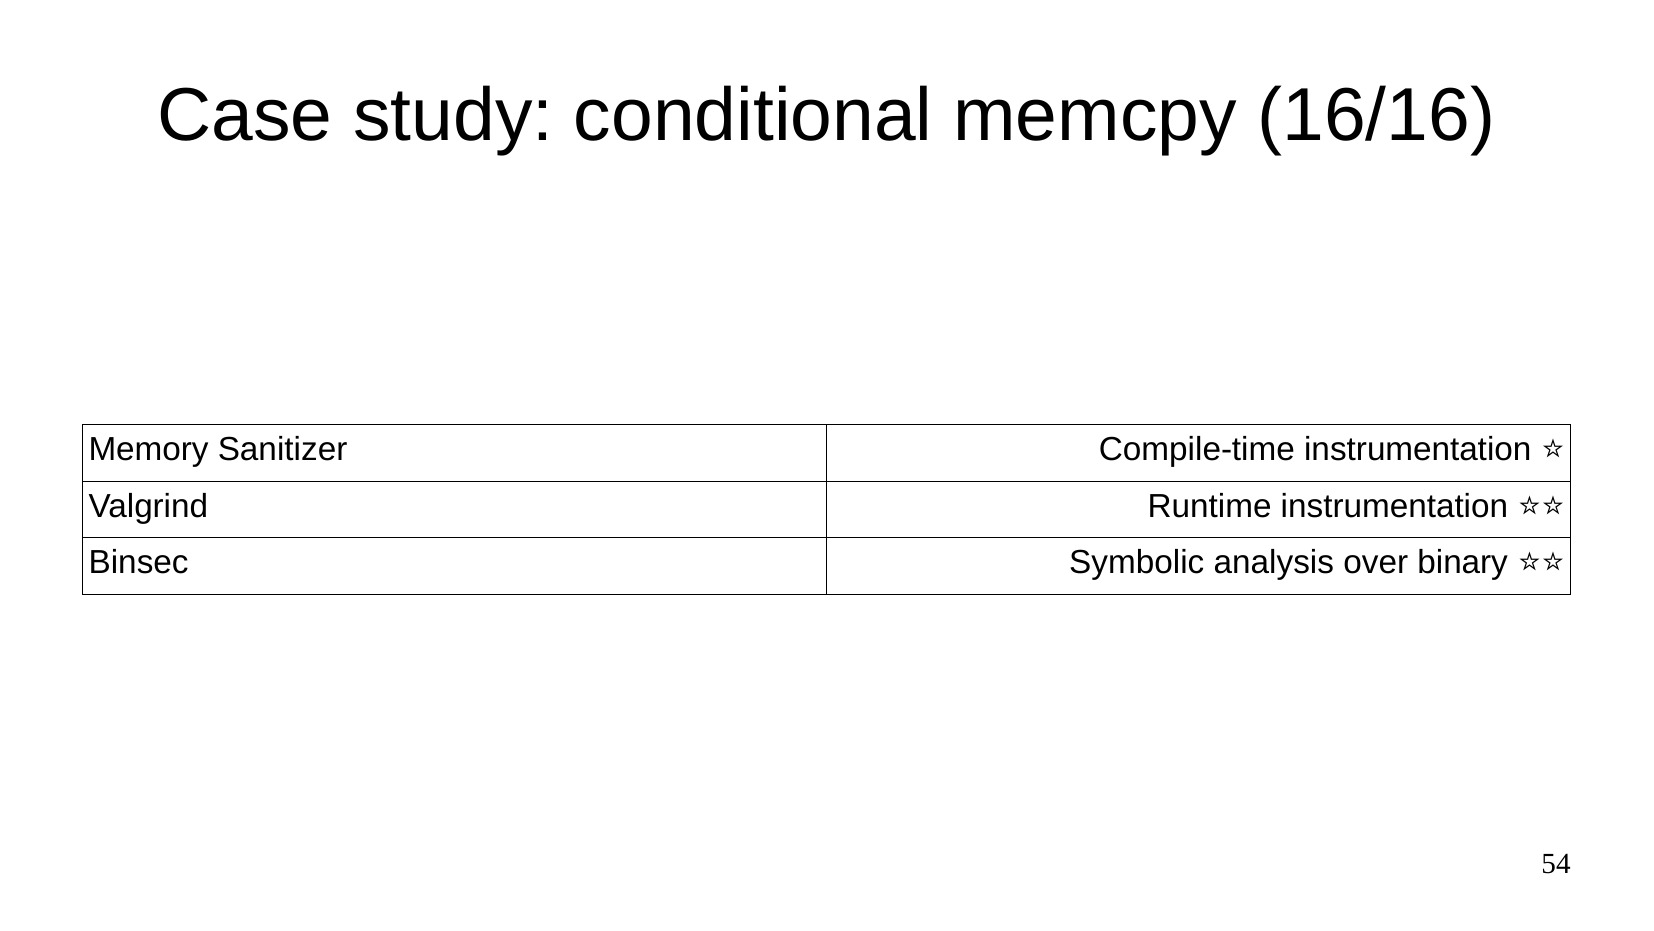

# Case study: conditional memcpy (16/16)
| Memory Sanitizer | Compile-time instrumentation ⭐ |
| --- | --- |
| Valgrind | Runtime instrumentation ⭐⭐ |
| Binsec | Symbolic analysis over binary ⭐⭐ |
54